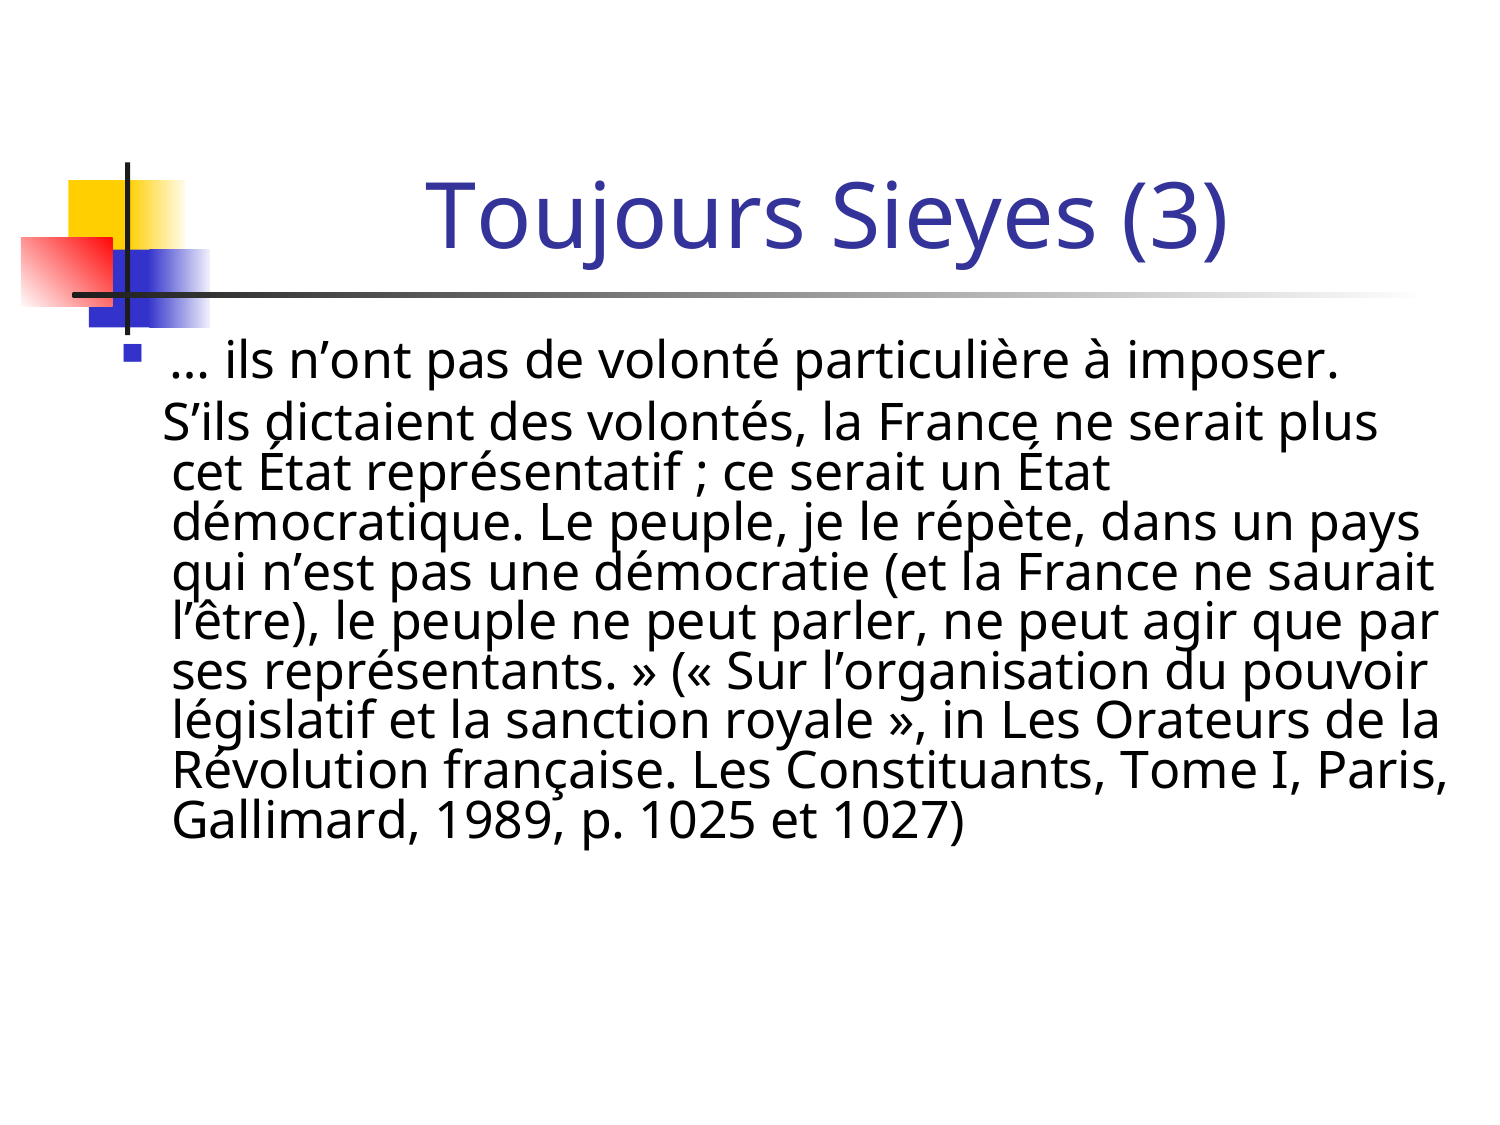

# Toujours Sieyes (3)
… ils n’ont pas de volonté particulière à imposer.
 S’ils dictaient des volontés, la France ne serait plus cet État représentatif ; ce serait un État démocratique. Le peuple, je le répète, dans un pays qui n’est pas une démocratie (et la France ne saurait l’être), le peuple ne peut parler, ne peut agir que par ses représentants. » (« Sur l’organisation du pouvoir législatif et la sanction royale », in Les Orateurs de la Révolution française. Les Constituants, Tome I, Paris, Gallimard, 1989, p. 1025 et 1027)